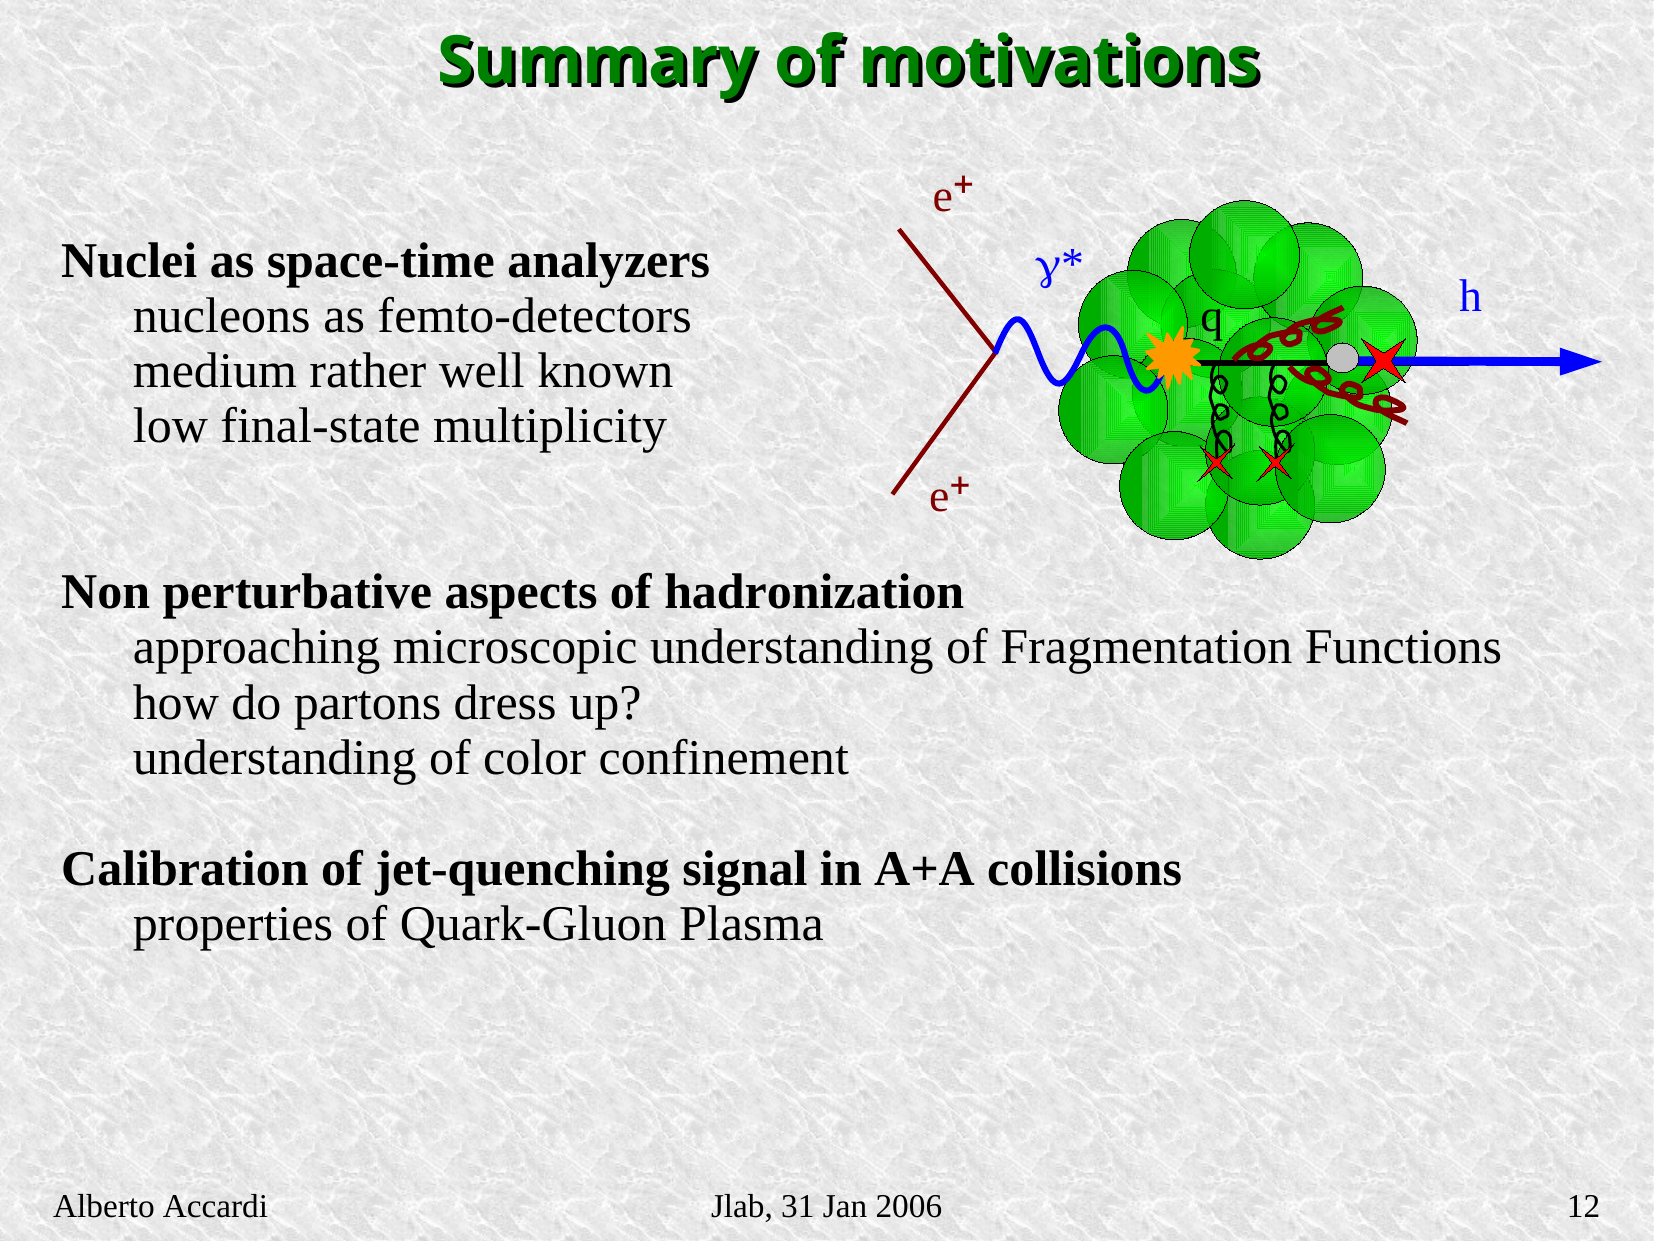

Summary of motivations
e+
g*
h
q
e+
Nuclei as space-time analyzers
 nucleons as femto-detectors
 medium rather well known
 low final-state multiplicity
Non perturbative aspects of hadronization
 approaching microscopic understanding of Fragmentation Functions
 how do partons dress up?
 understanding of color confinement
Calibration of jet-quenching signal in A+A collisions
 properties of Quark-Gluon Plasma
Alberto Accardi
Hot Quarks 2006
12